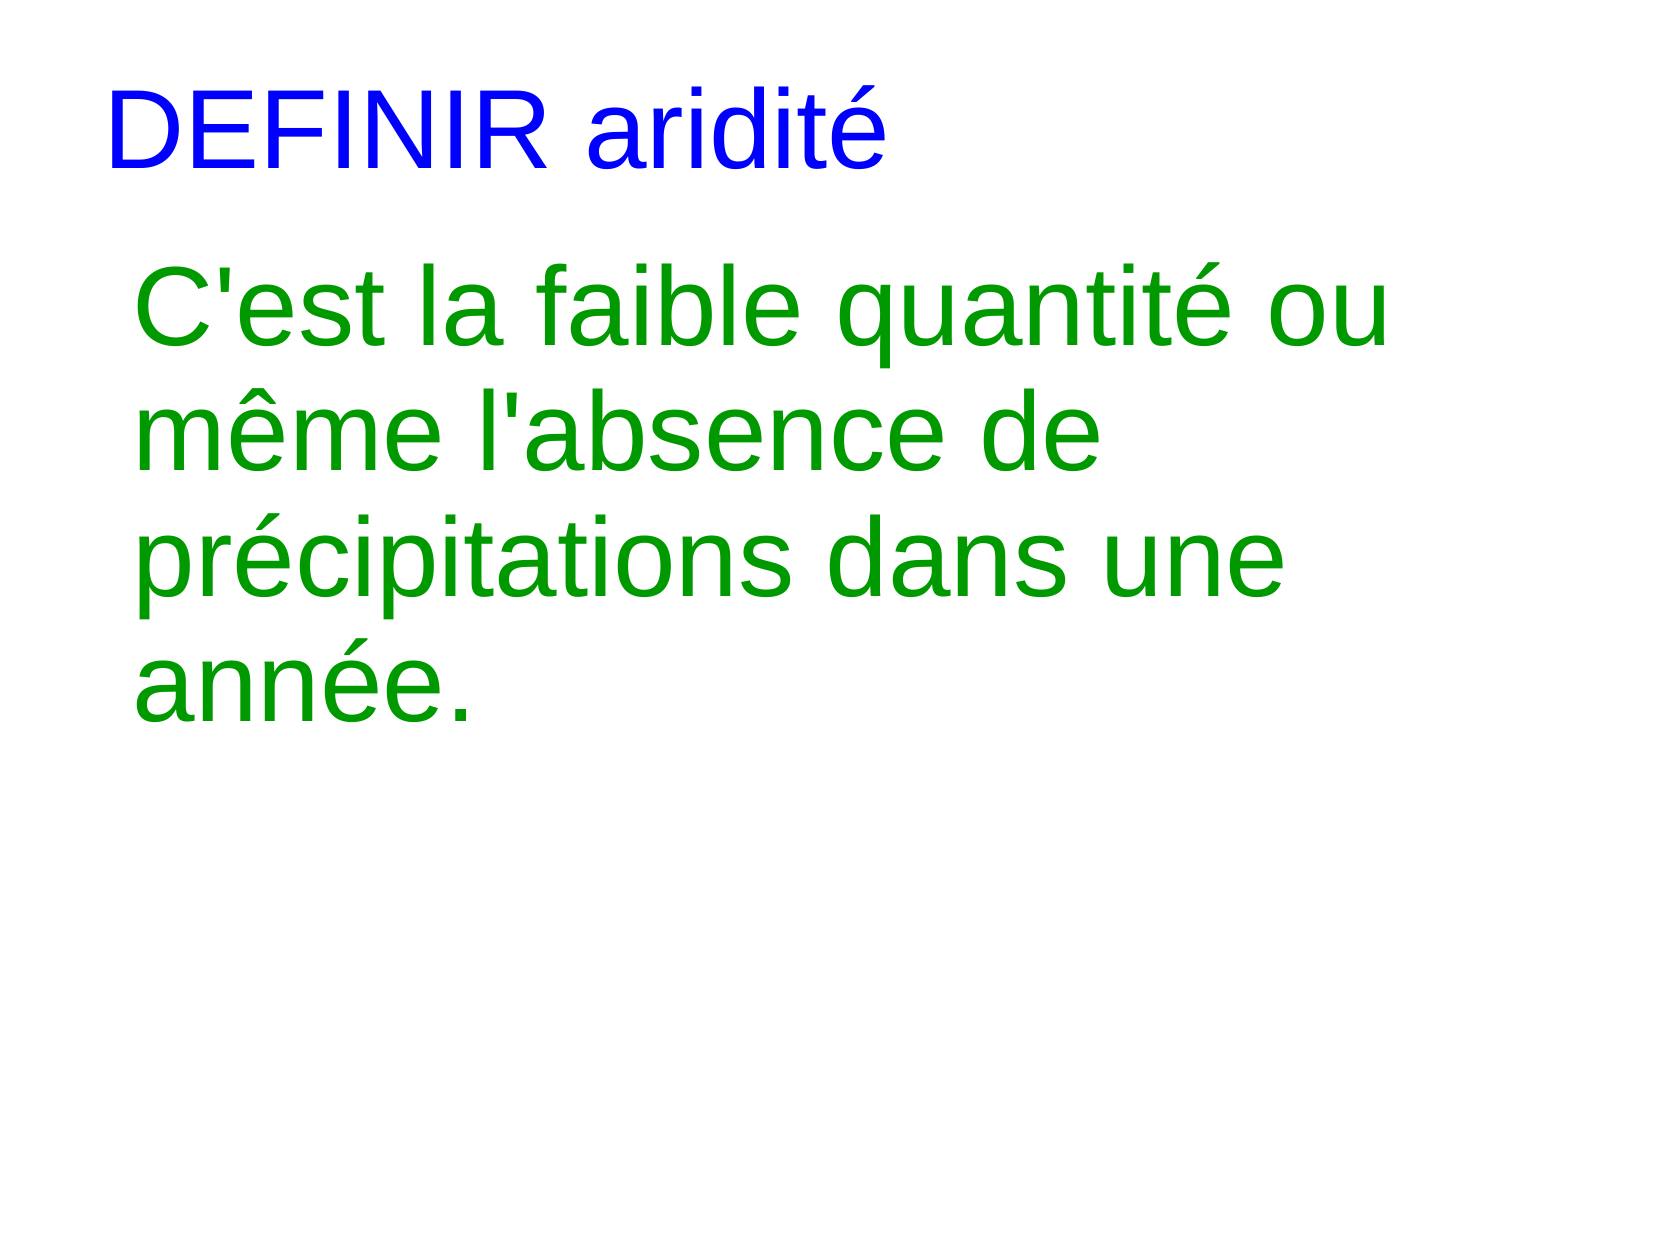

DEFINIR aridité
C'est la faible quantité ou même l'absence de précipitations dans une année.